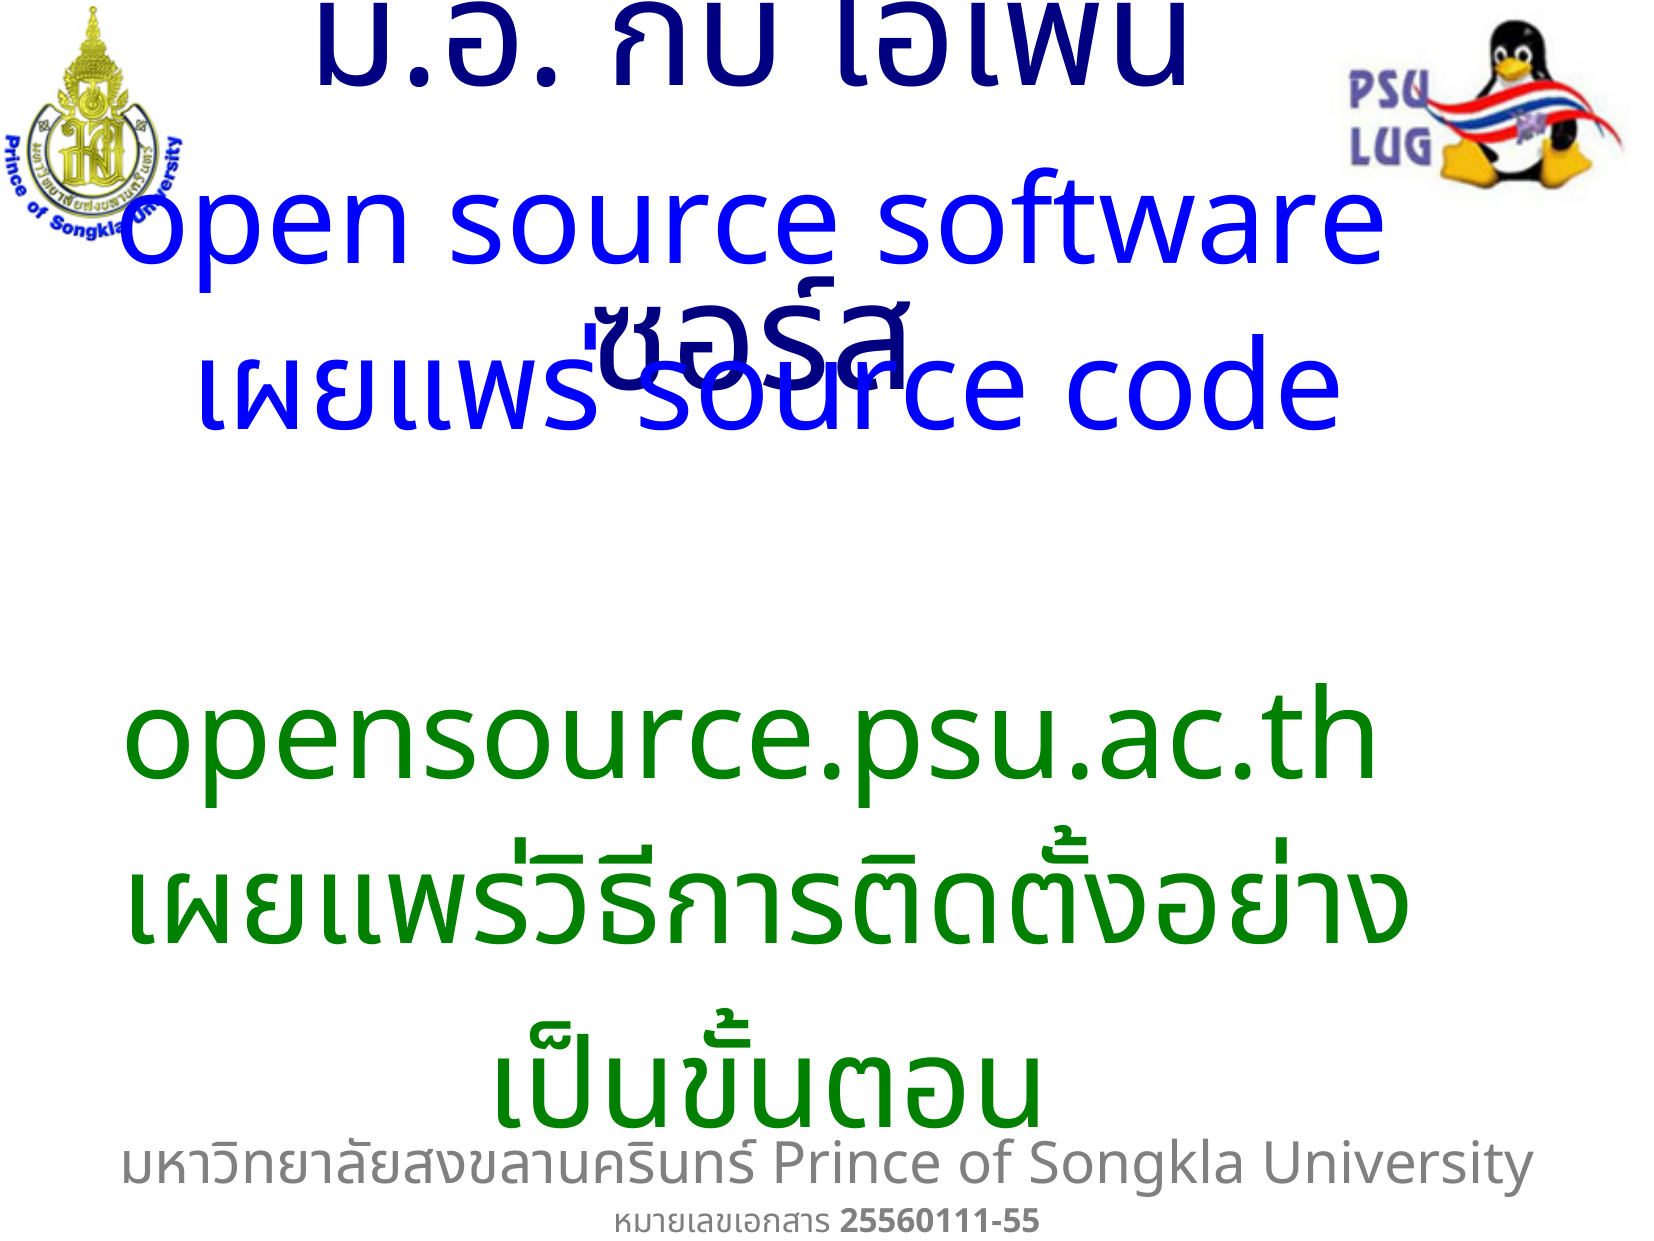

# ม.อ. กับ โอเพนซอร์ส
open source software
เผยแพร่ source code
opensource.psu.ac.th
เผยแพร่วิธีการติดตั้งอย่างเป็นขั้นตอน